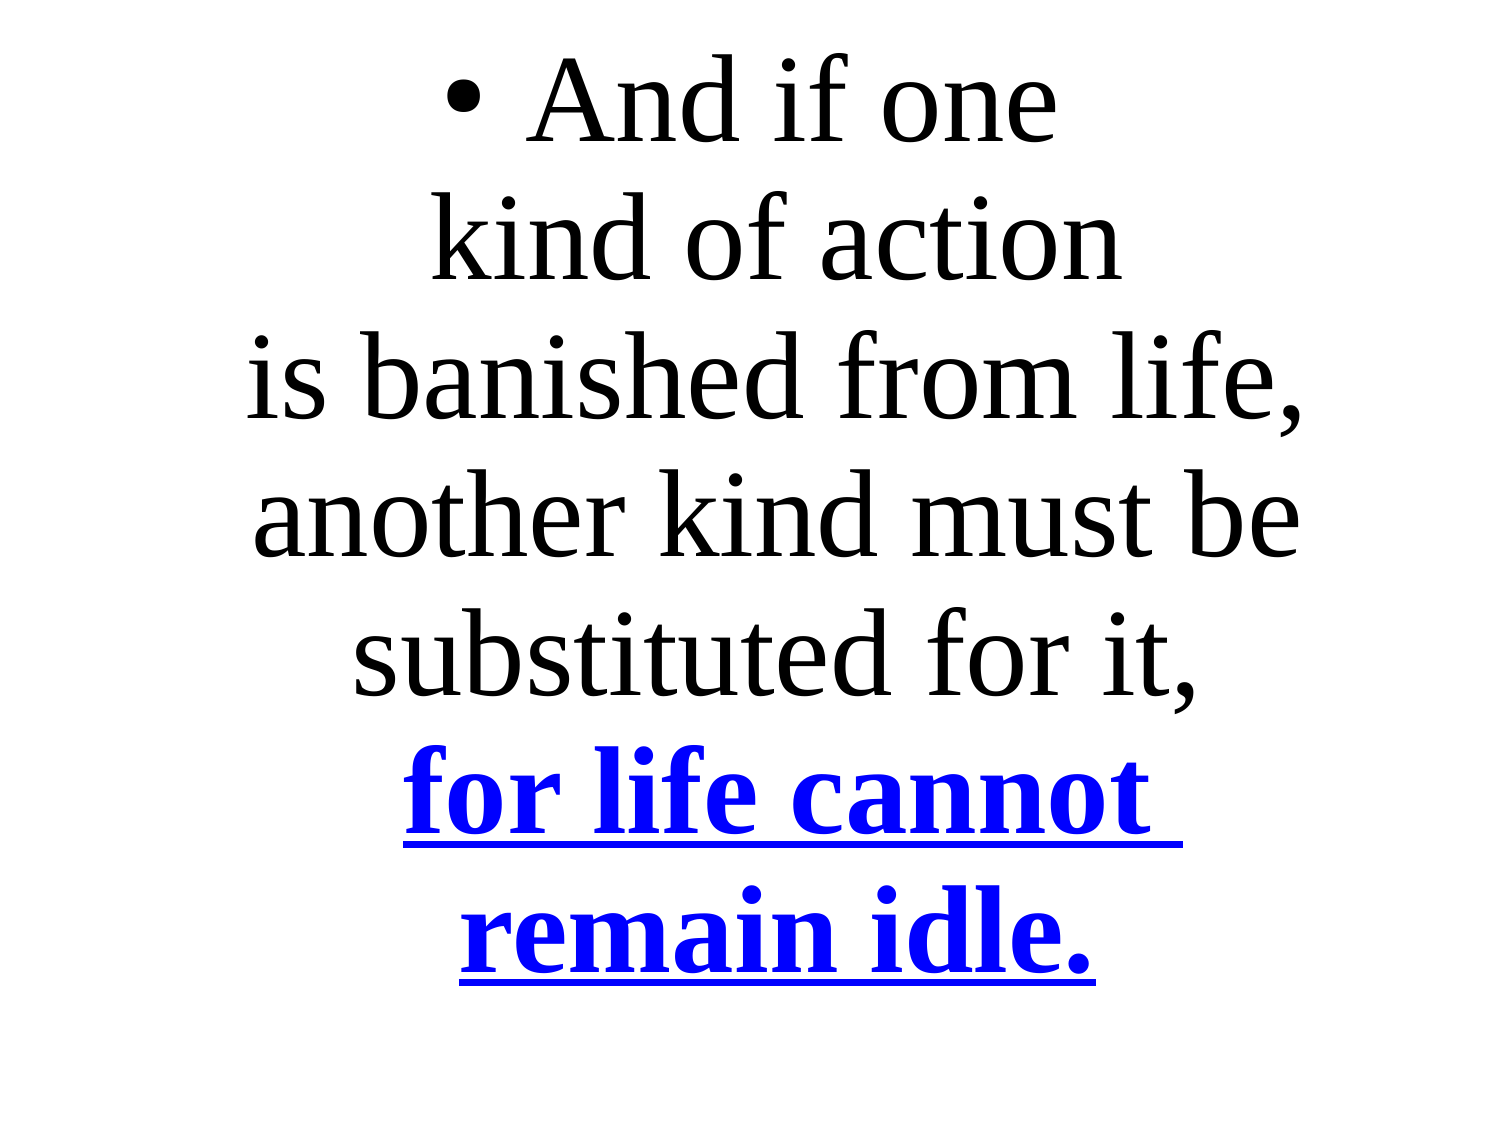

# And if one kind of action is banished from life, another kind must be substituted for it, for life cannot remain idle.